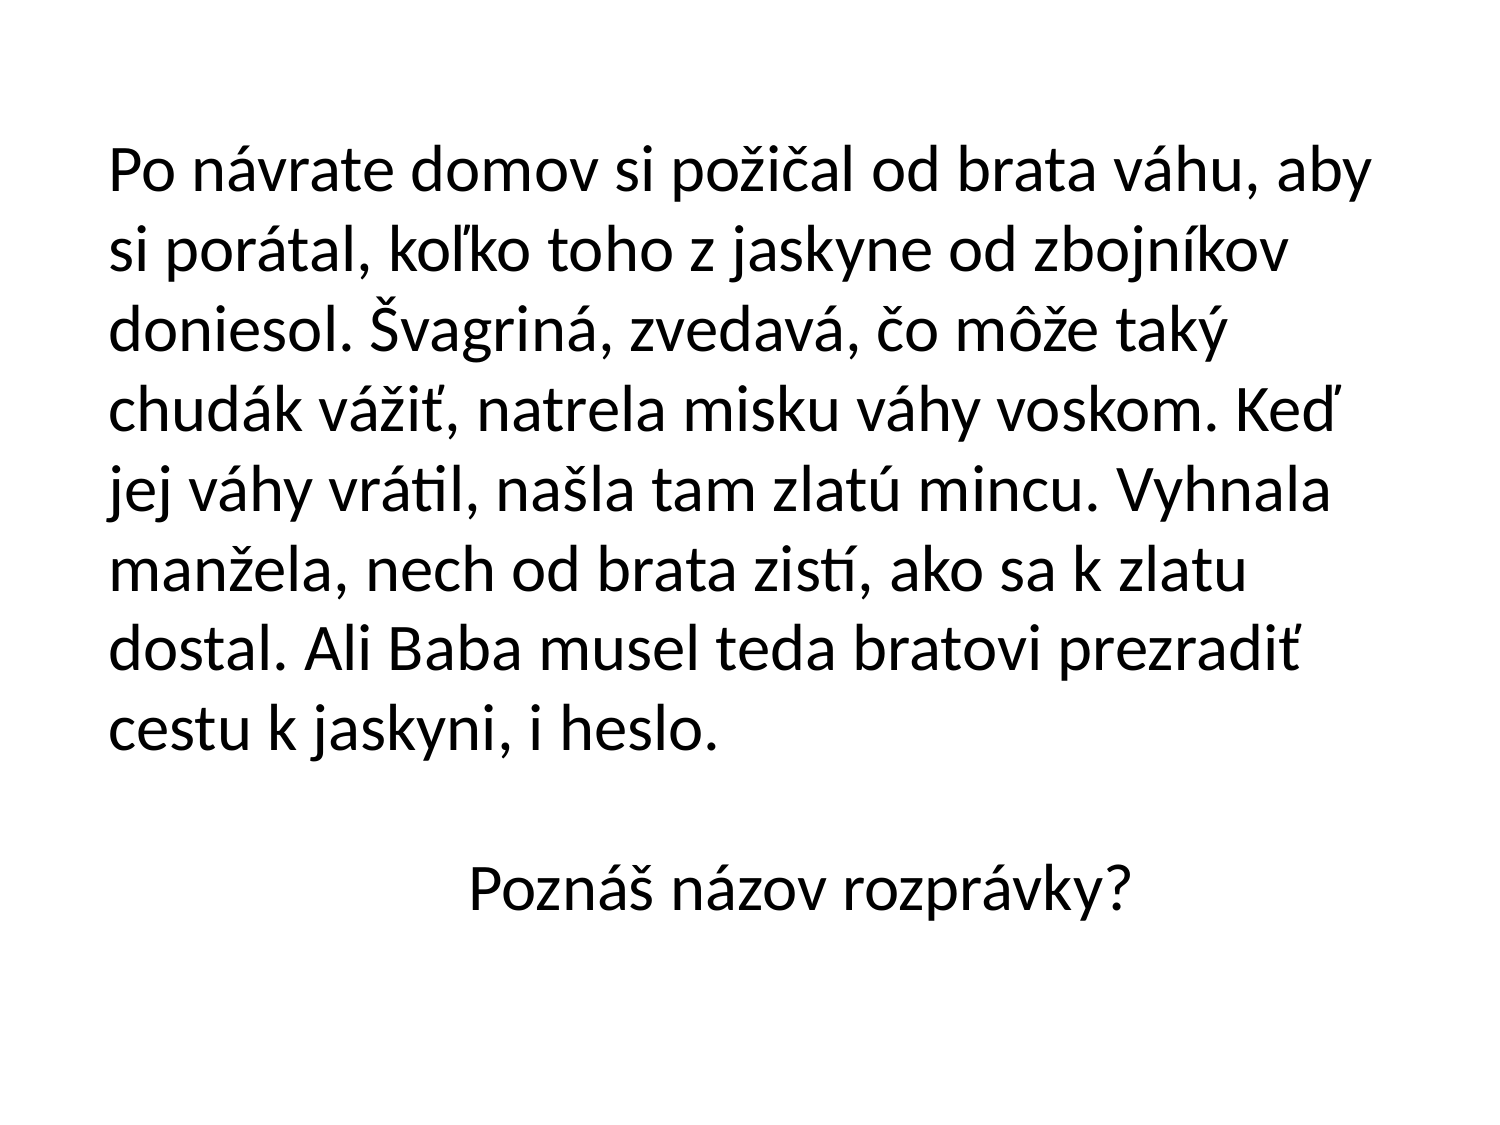

Po návrate domov si požičal od brata váhu, aby si porátal, koľko toho z jaskyne od zbojníkov doniesol. Švagriná, zvedavá, čo môže taký chudák vážiť, natrela misku váhy voskom. Keď jej váhy vrátil, našla tam zlatú mincu. Vyhnala manžela, nech od brata zistí, ako sa k zlatu dostal. Ali Baba musel teda bratovi prezradiť cestu k jaskyni, i heslo.
 Poznáš názov rozprávky?